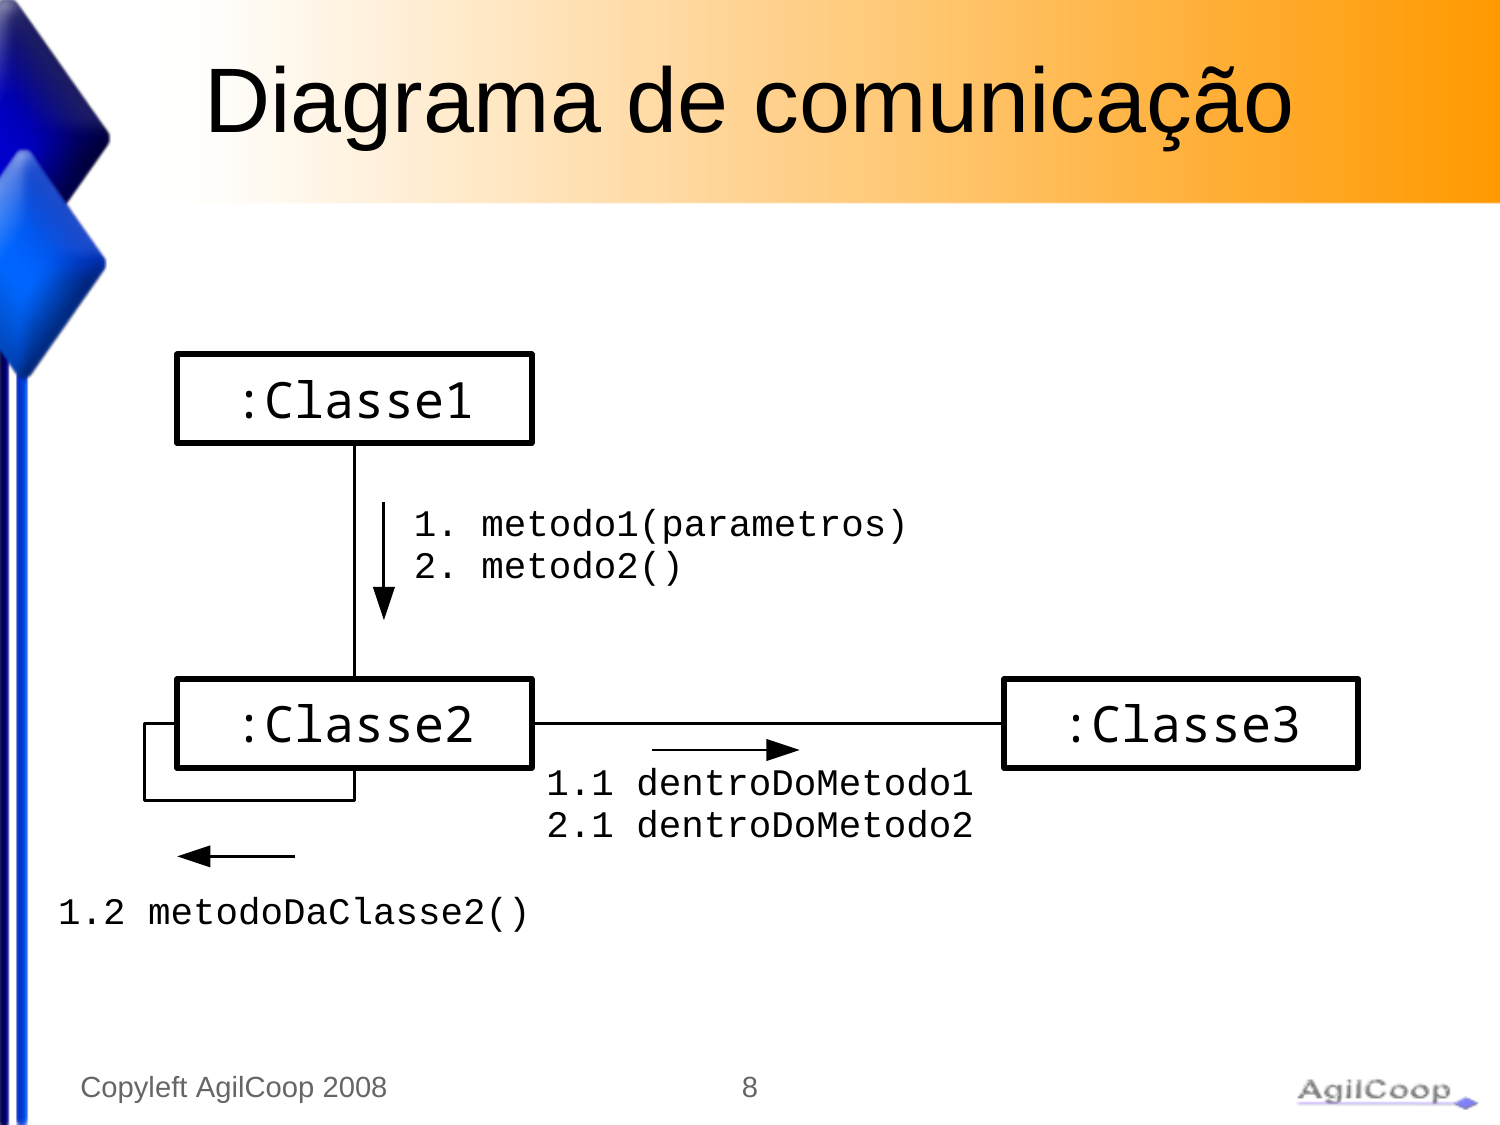

# Diagrama de comunicação
:Classe1
1. metodo1(parametros)
2. metodo2()
:Classe3
:Classe2
1.1 dentroDoMetodo1
2.1 dentroDoMetodo2
1.2 metodoDaClasse2()
Copyleft AgilCoop 2008
8